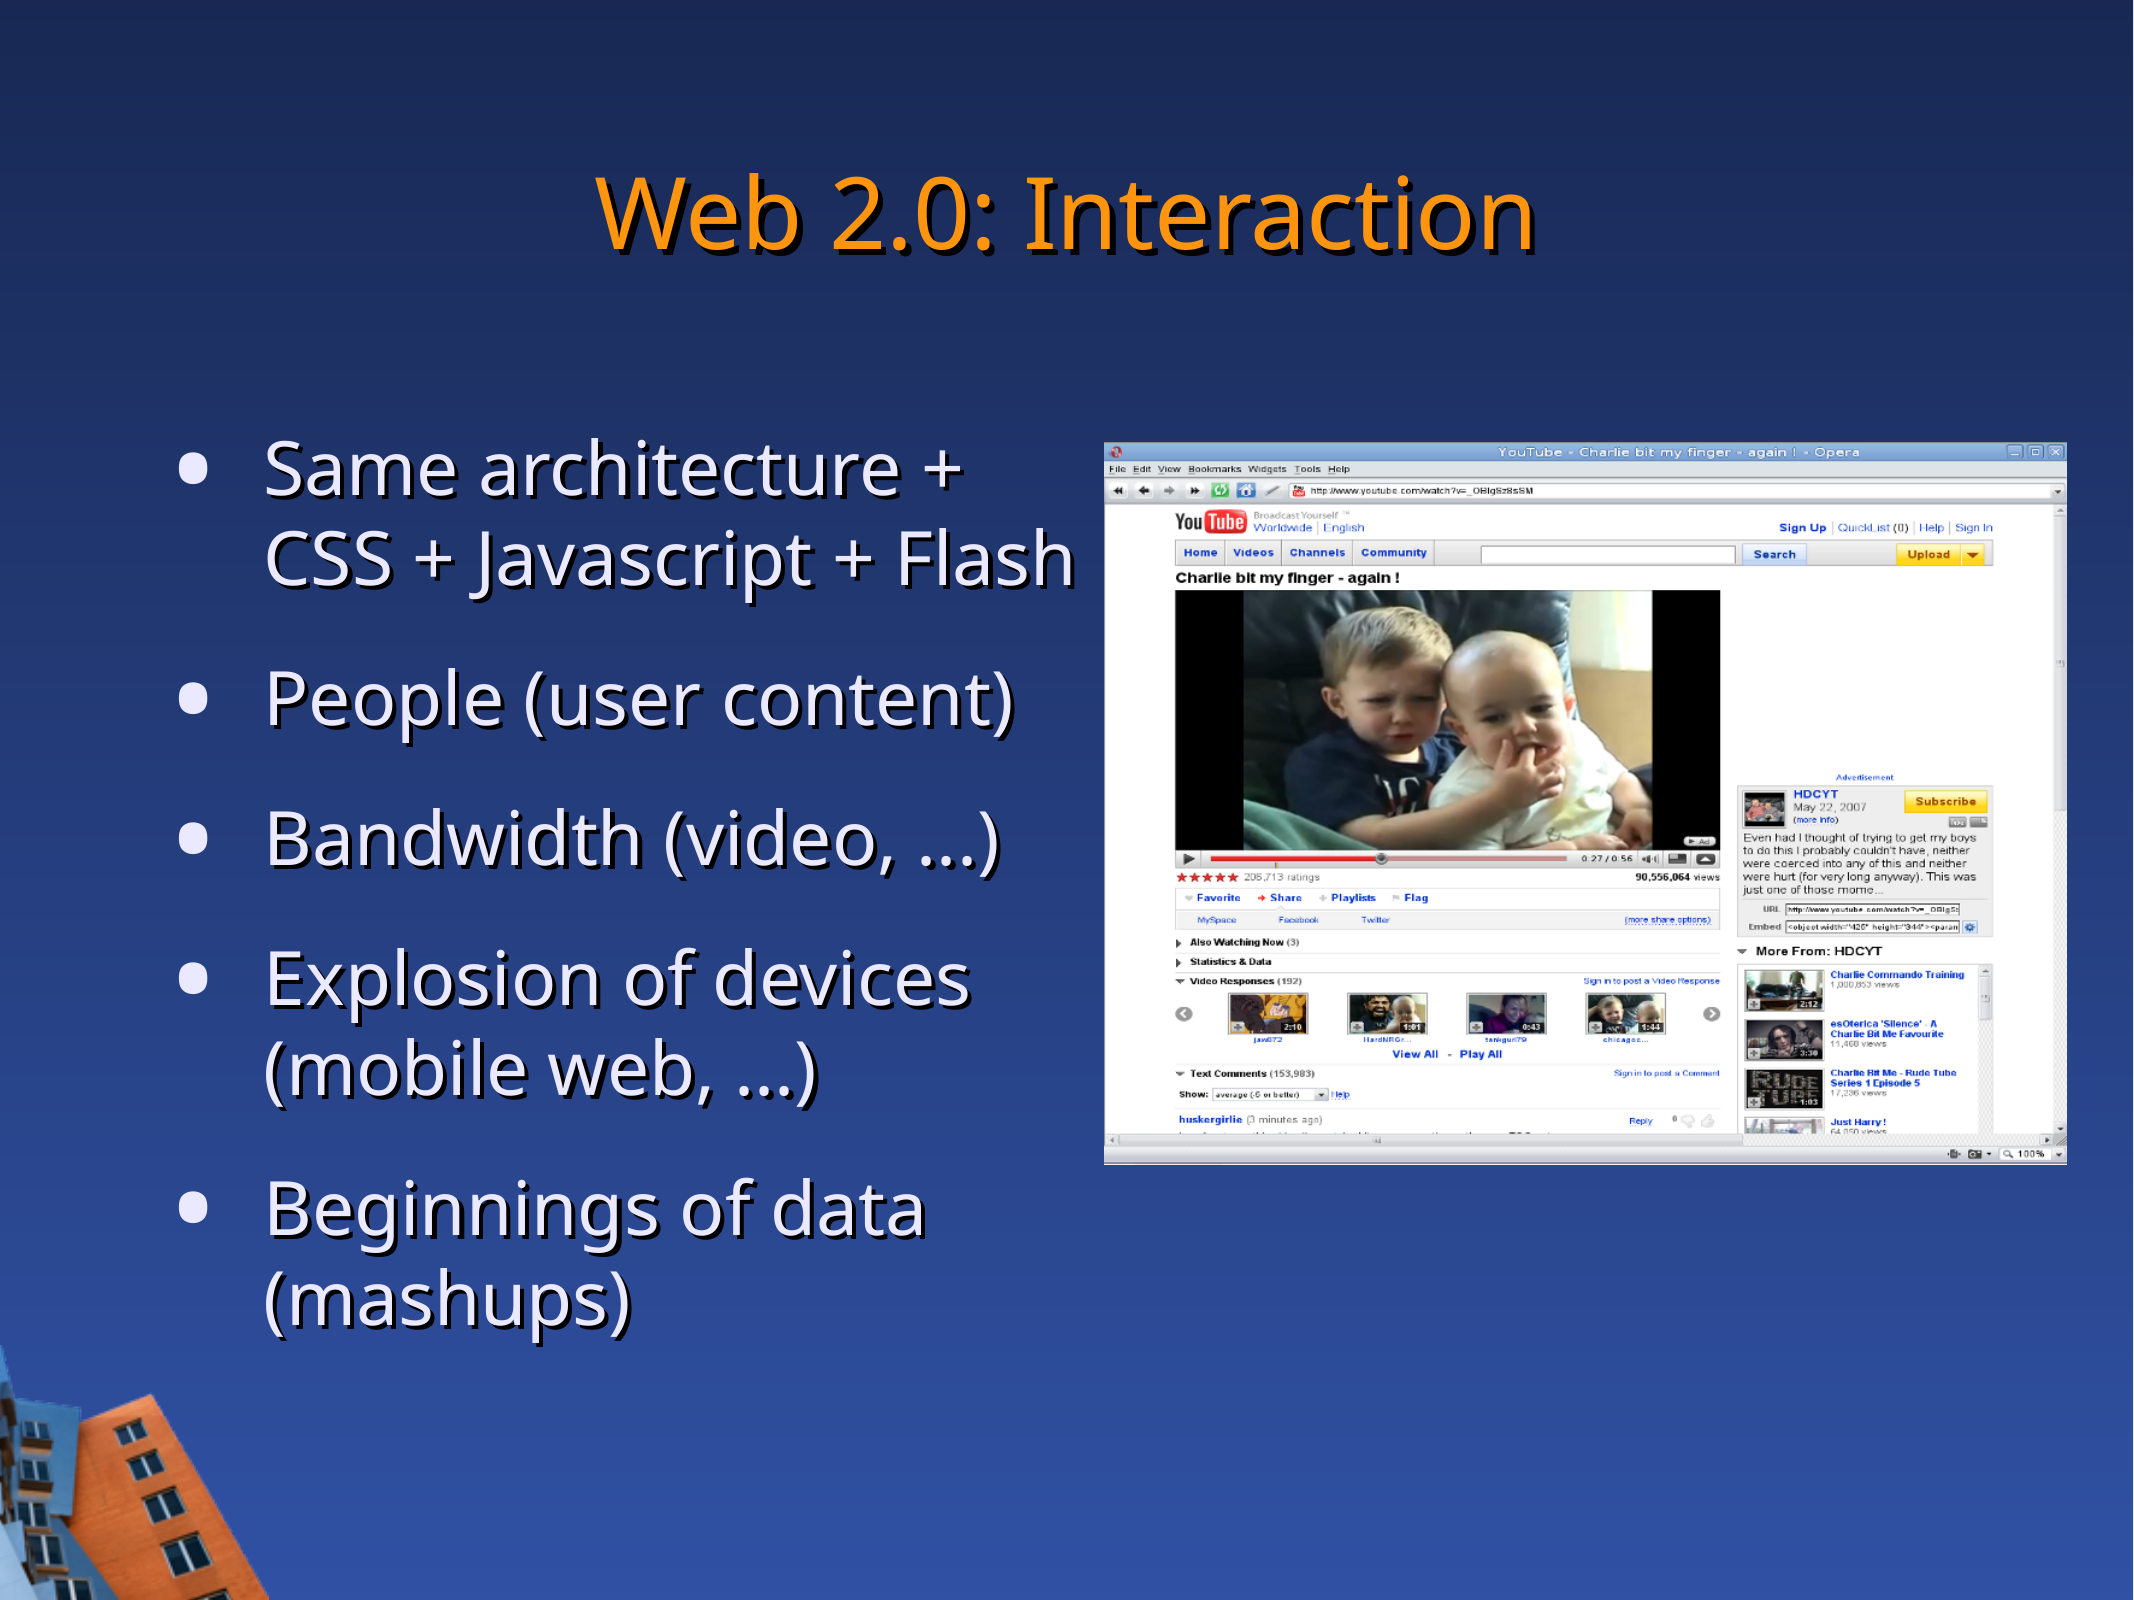

# Web 2.0: Interaction
Same architecture +
CSS + Javascript + Flash
People (user content)
Bandwidth (video, ...)
Explosion of devices
(mobile web, ...)
Beginnings of data
(mashups)